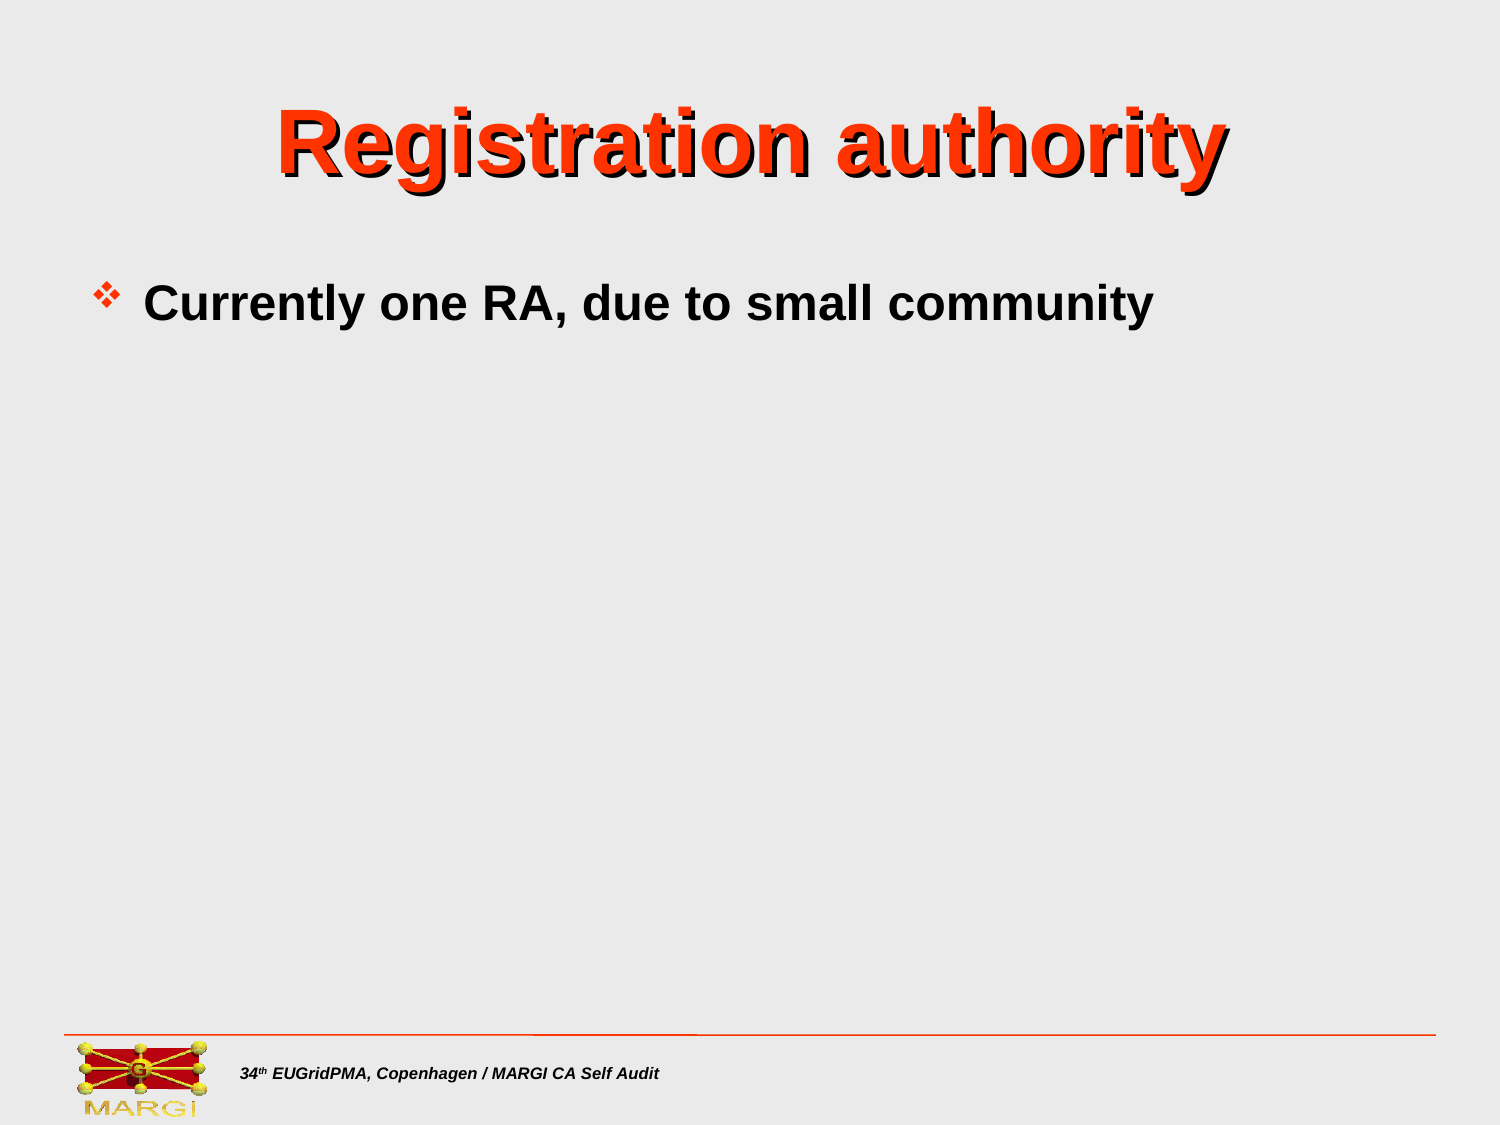

Registration authority
Currently one RA, due to small community